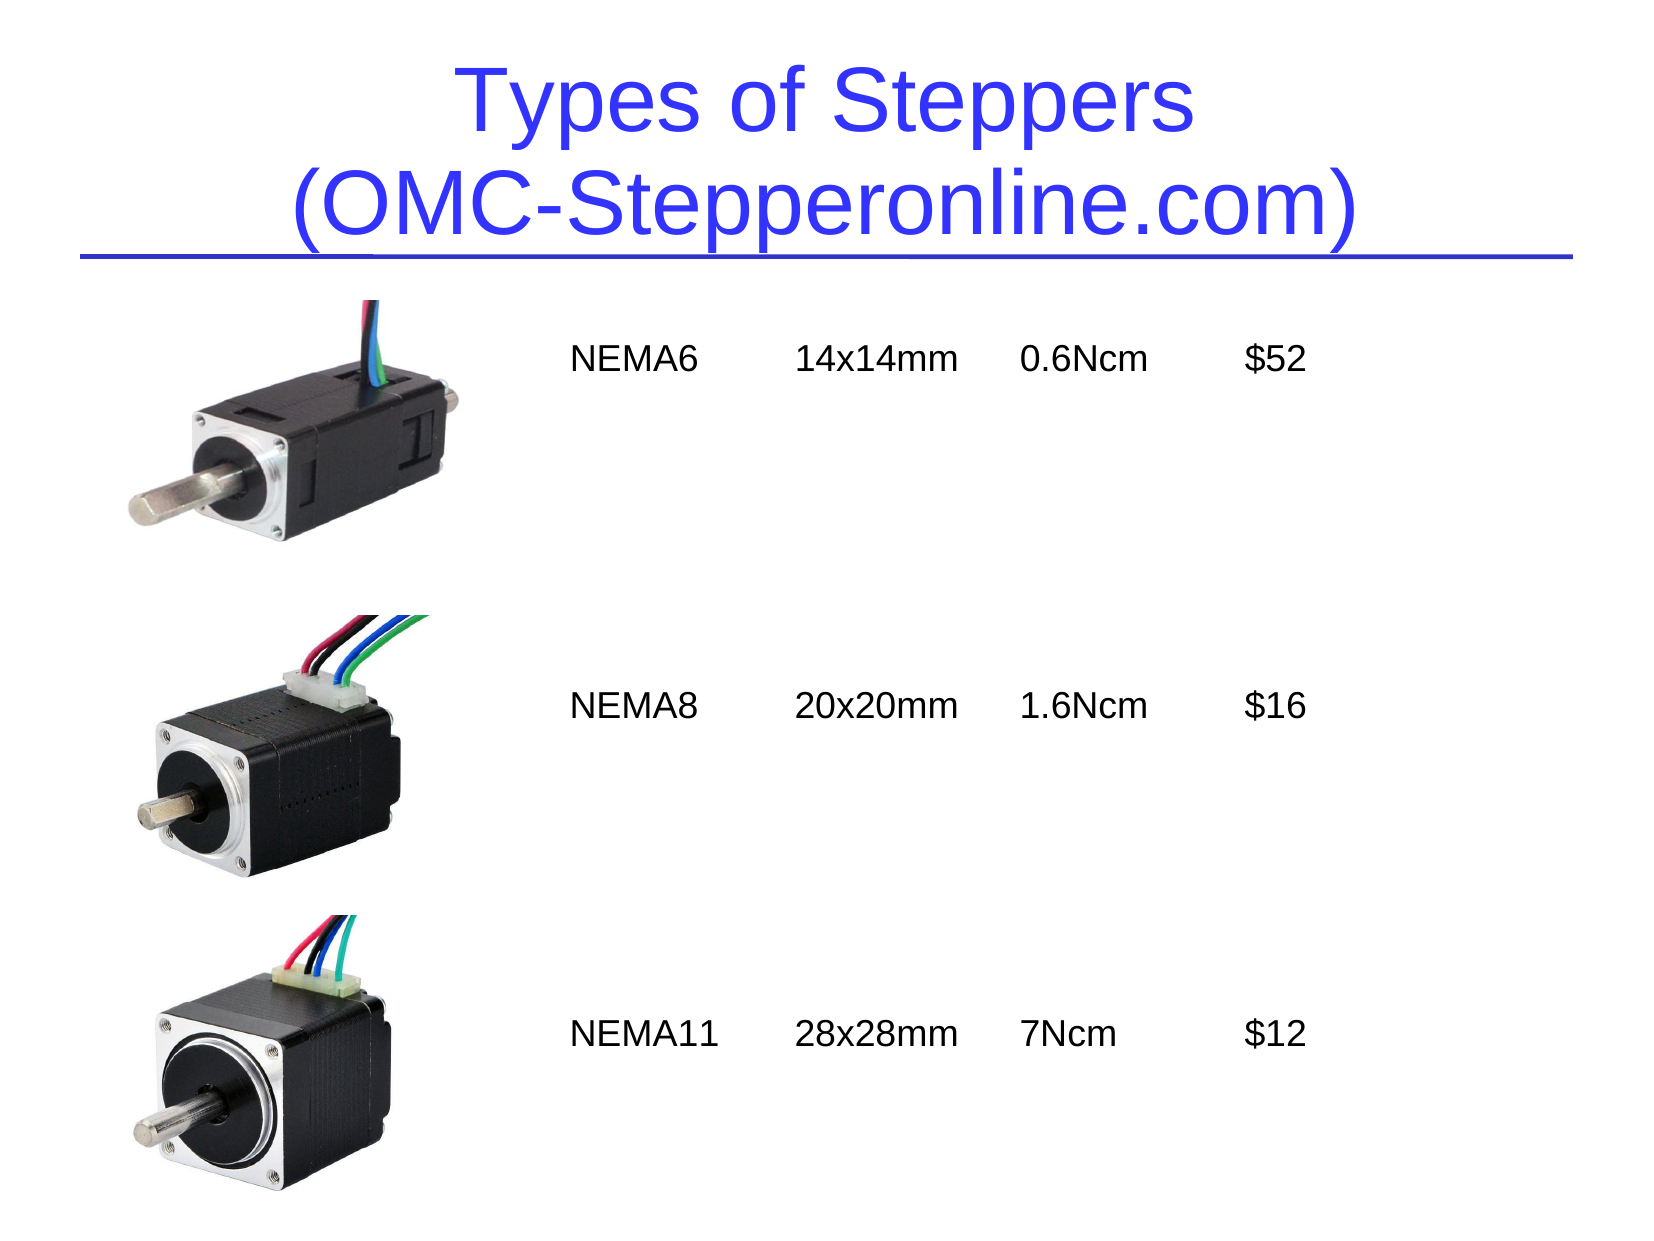

# Types of Steppers (OMC-Stepperonline.com)
NEMA6		14x14mm	0.6Ncm		$52
NEMA8		20x20mm	1.6Ncm		$16
NEMA11		28x28mm	7Ncm		$12